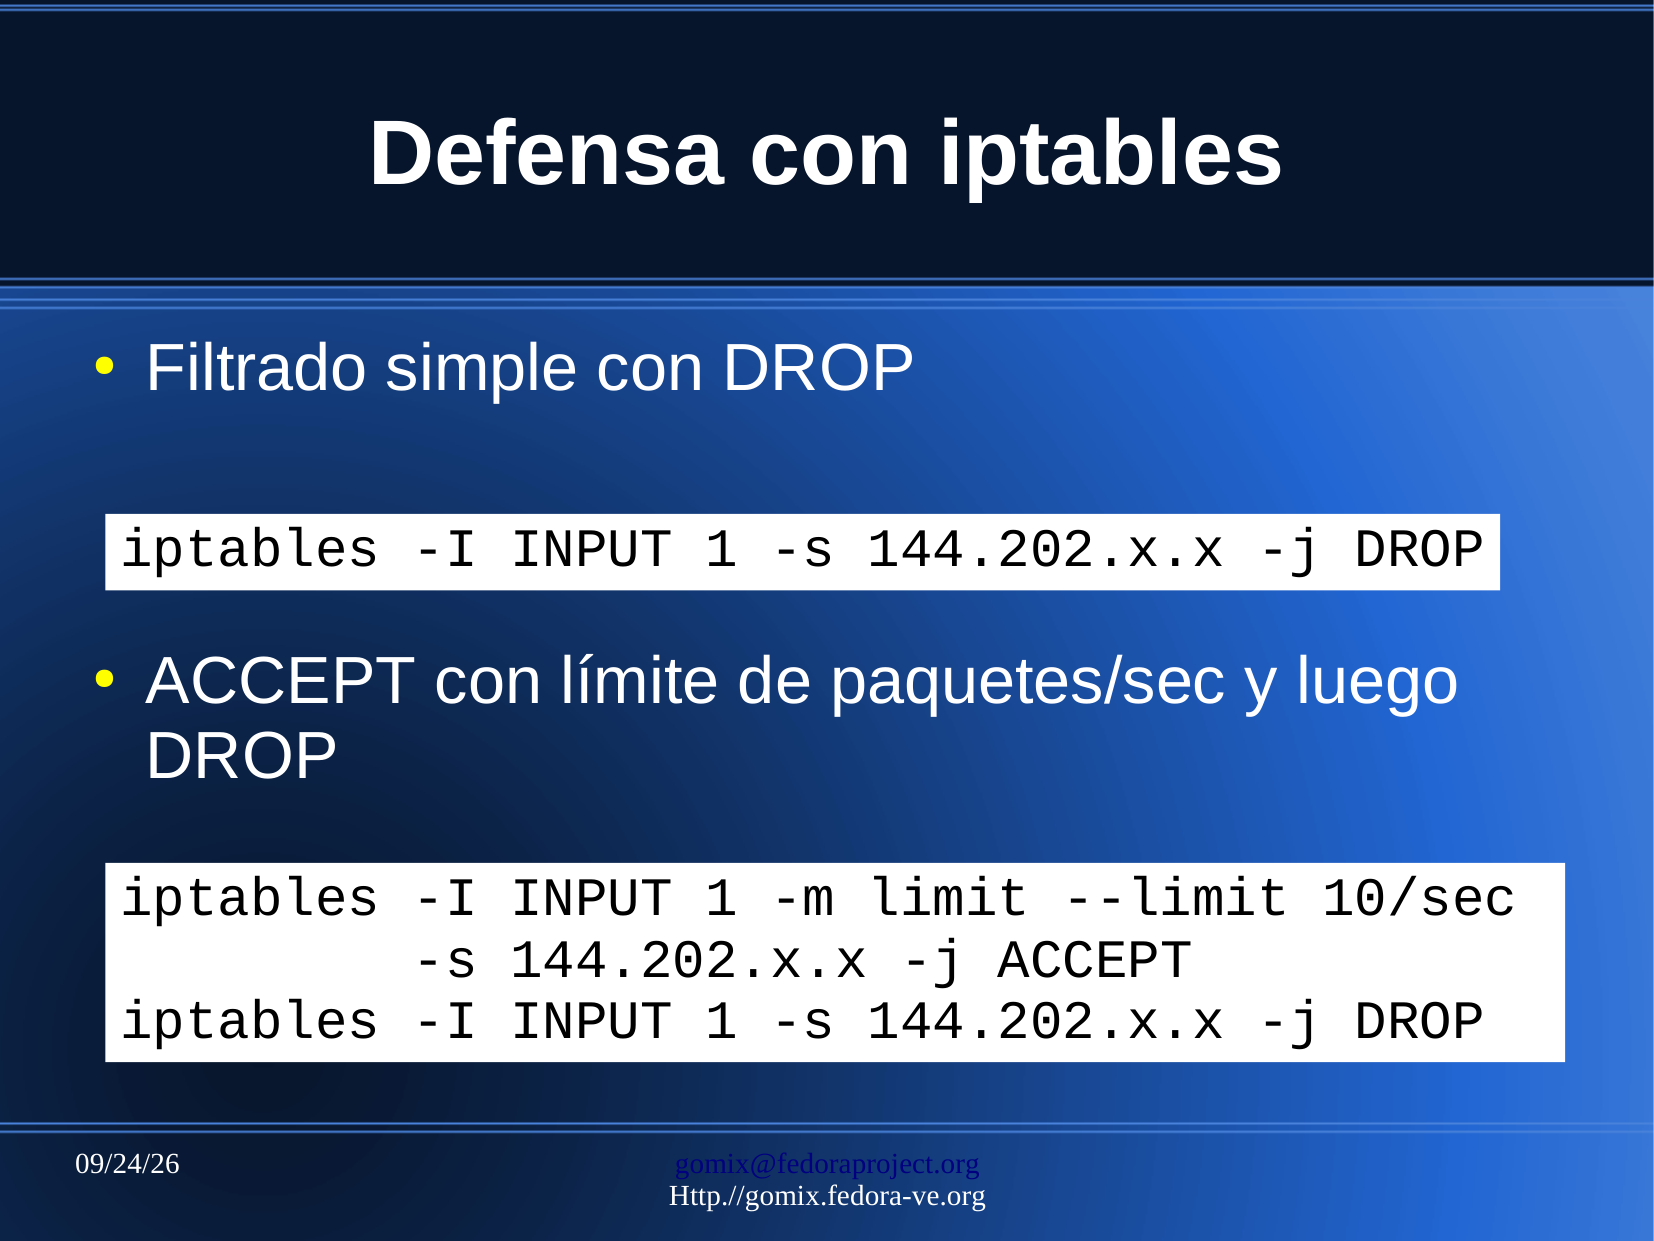

# Defensa con iptables
Filtrado simple con DROP
ACCEPT con límite de paquetes/sec y luego DROP
iptables -I INPUT 1 -s 144.202.x.x -j DROP
iptables -I INPUT 1 -m limit --limit 10/sec
 -s 144.202.x.x -j ACCEPT
iptables -I INPUT 1 -s 144.202.x.x -j DROP